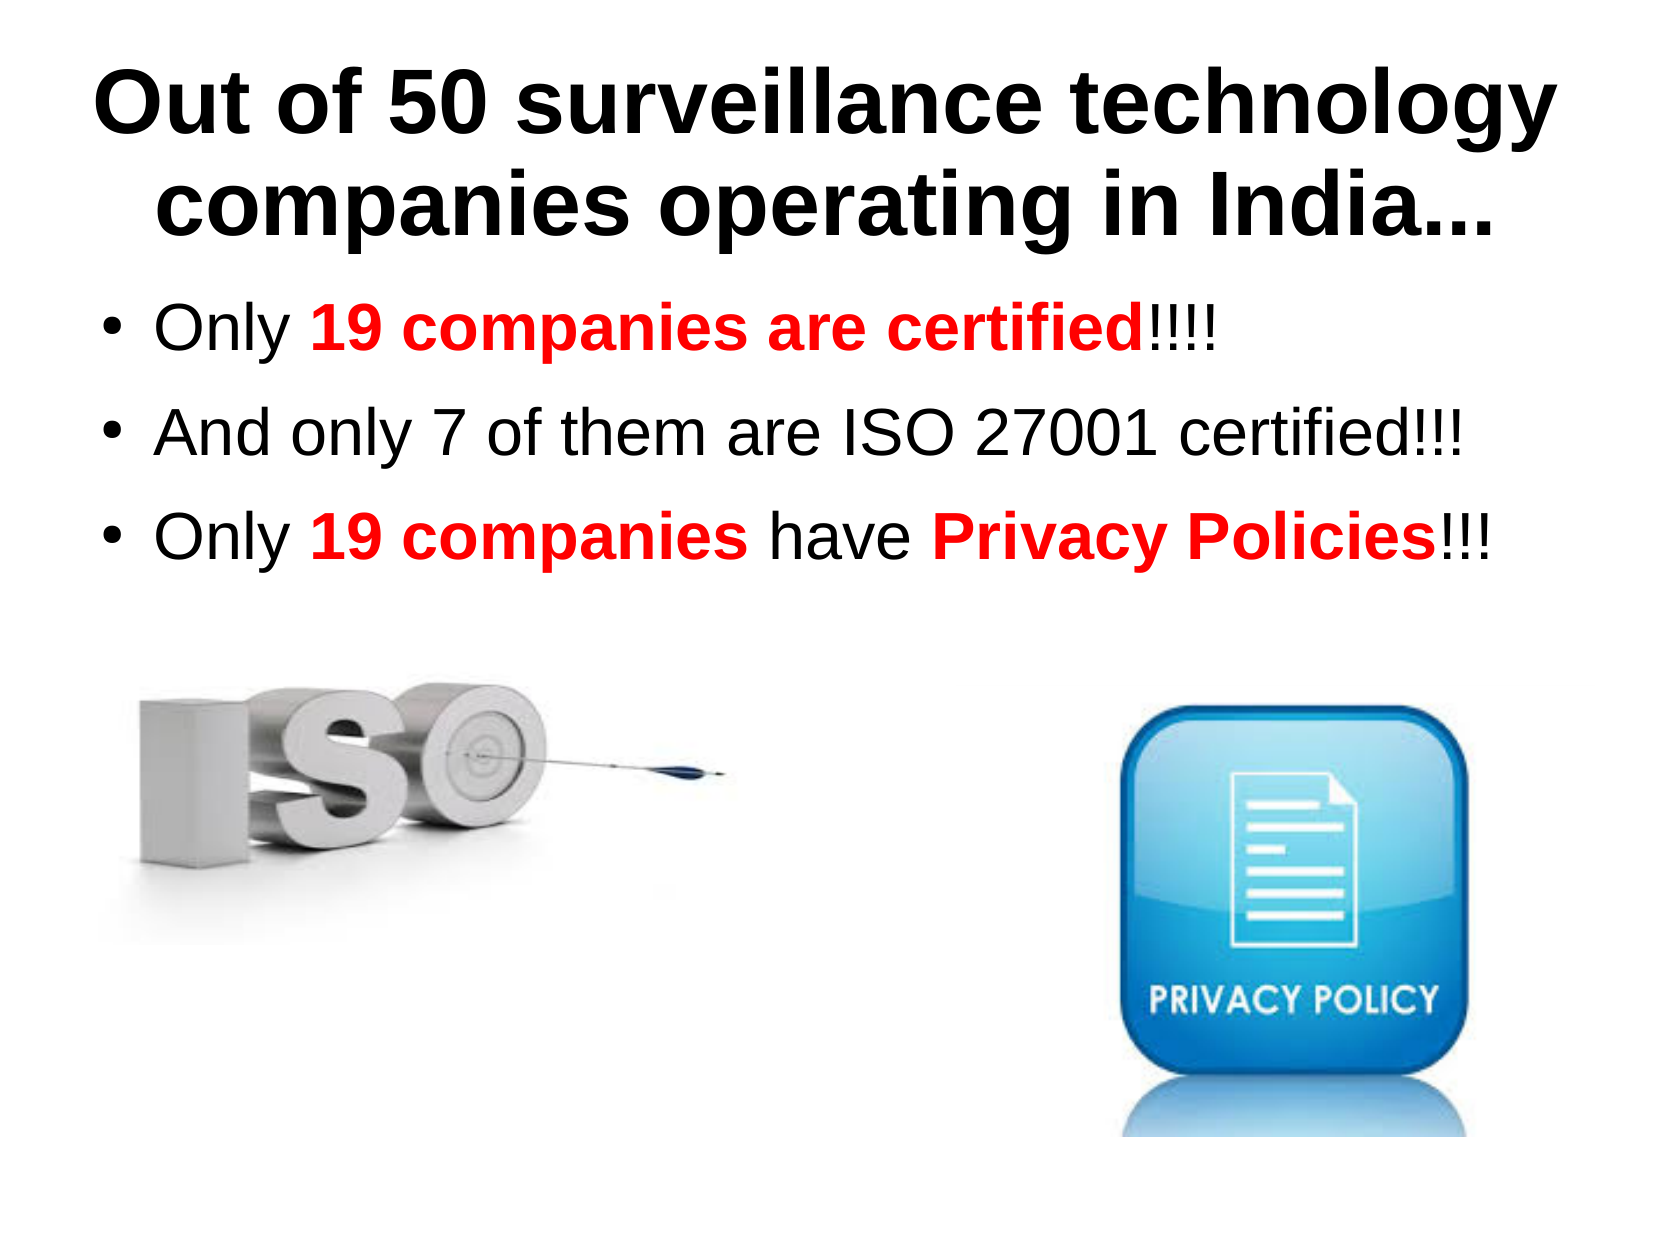

# Out of 50 surveillance technology companies operating in India...
Only 19 companies are certified!!!!
And only 7 of them are ISO 27001 certified!!!
Only 19 companies have Privacy Policies!!!